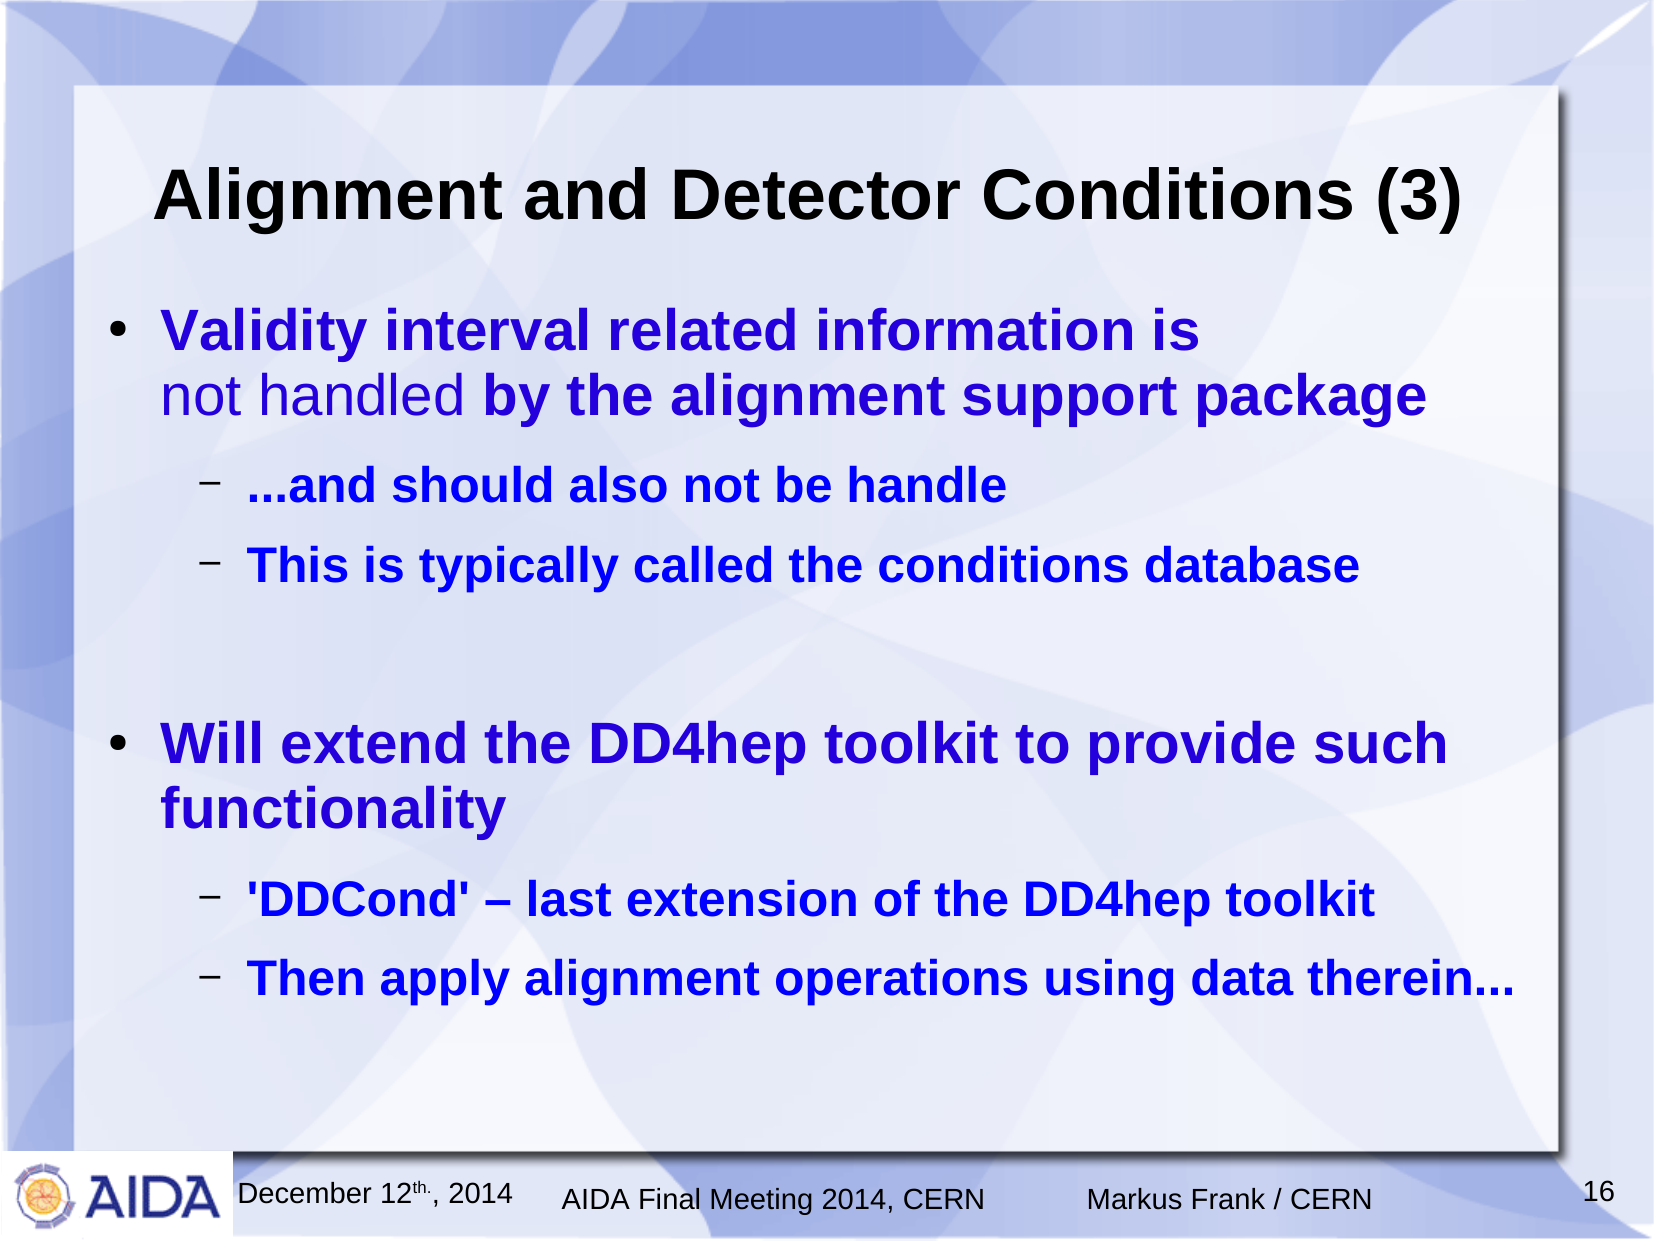

# Alignment and Detector Conditions (3)
Validity interval related information is
not handled by the alignment support package
...and should also not be handle
This is typically called the conditions database
Will extend the DD4hep toolkit to provide such functionality
'DDCond' – last extension of the DD4hep toolkit
Then apply alignment operations using data therein...
16
February, 4th. 2014
CLIC Workshop at CERN, Markus Frank / CERN